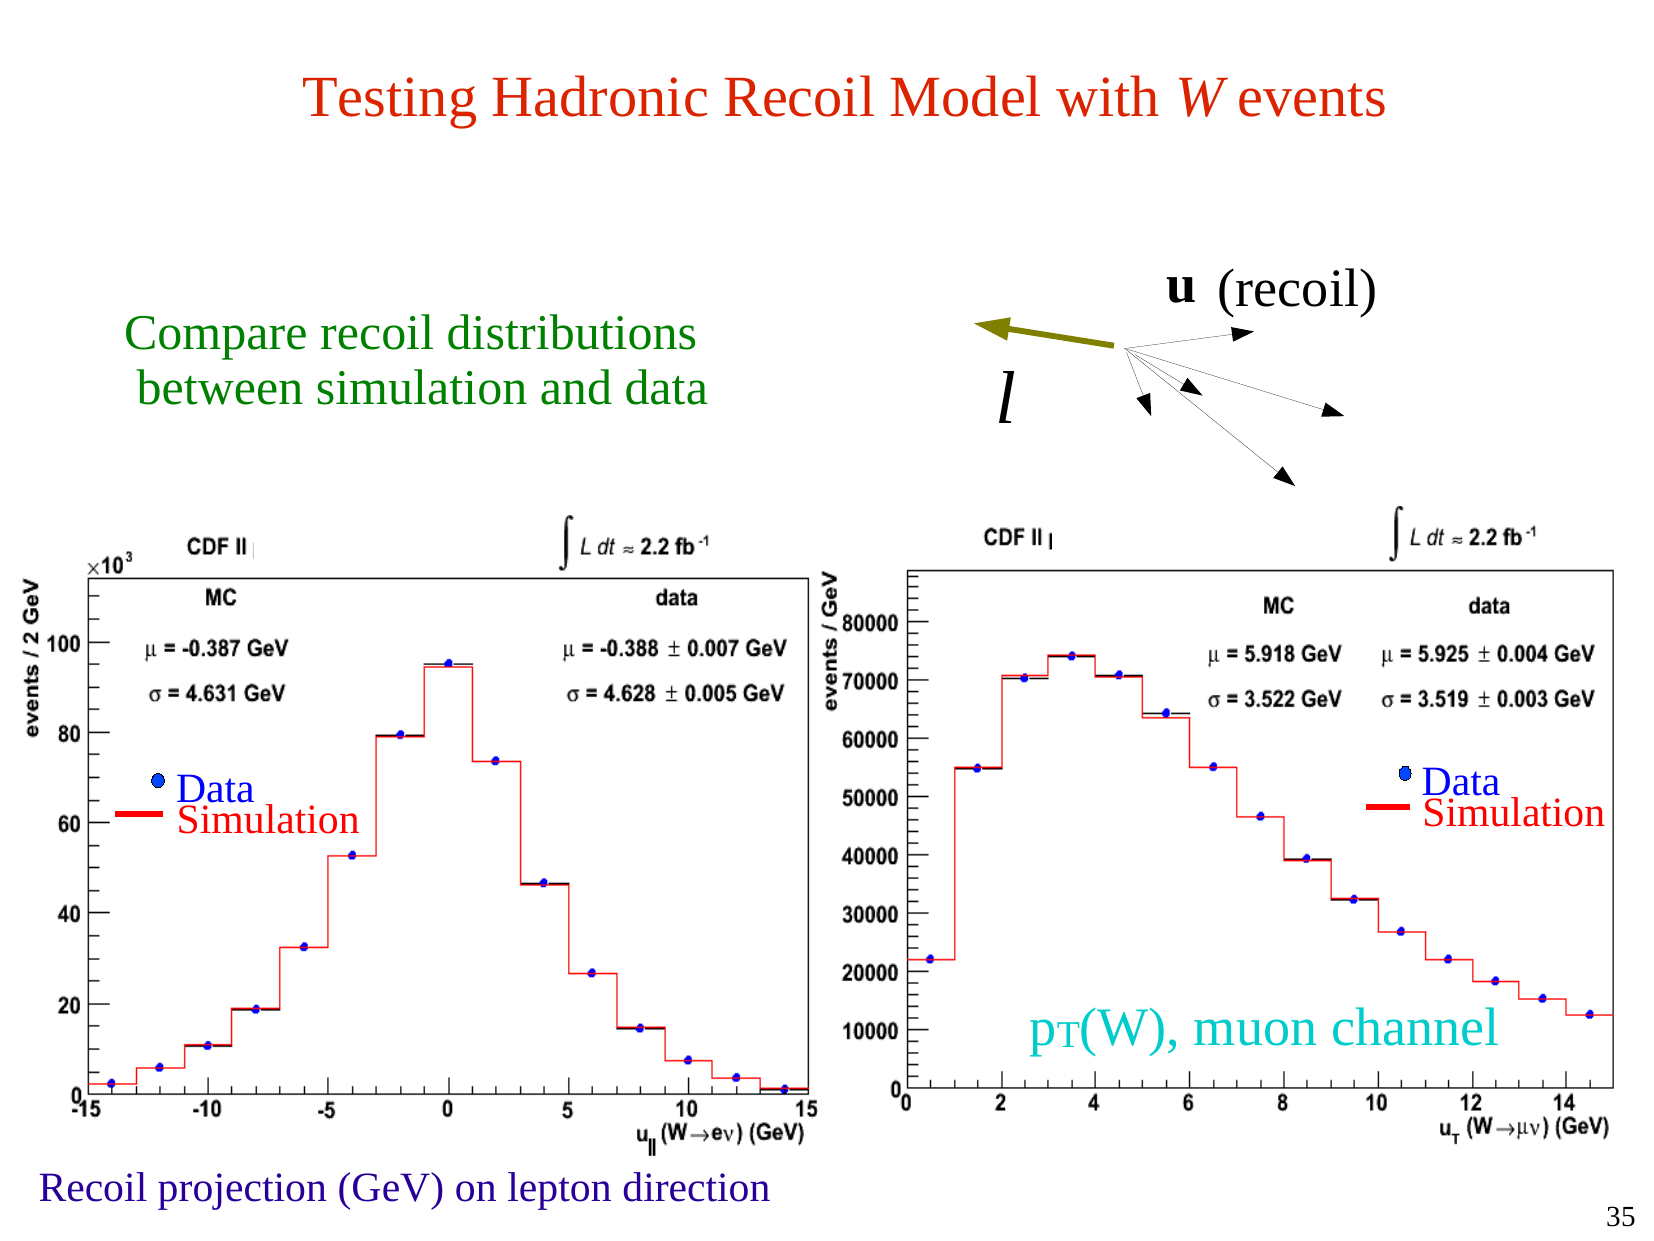

# Testing Hadronic Recoil Model with W events
u
(recoil)
Compare recoil distributions
 between simulation and data
l
Data
Data
Data
Simulation
Simulation
Simulation
 pT(W), muon channel
Recoil projection (GeV) on lepton direction
35